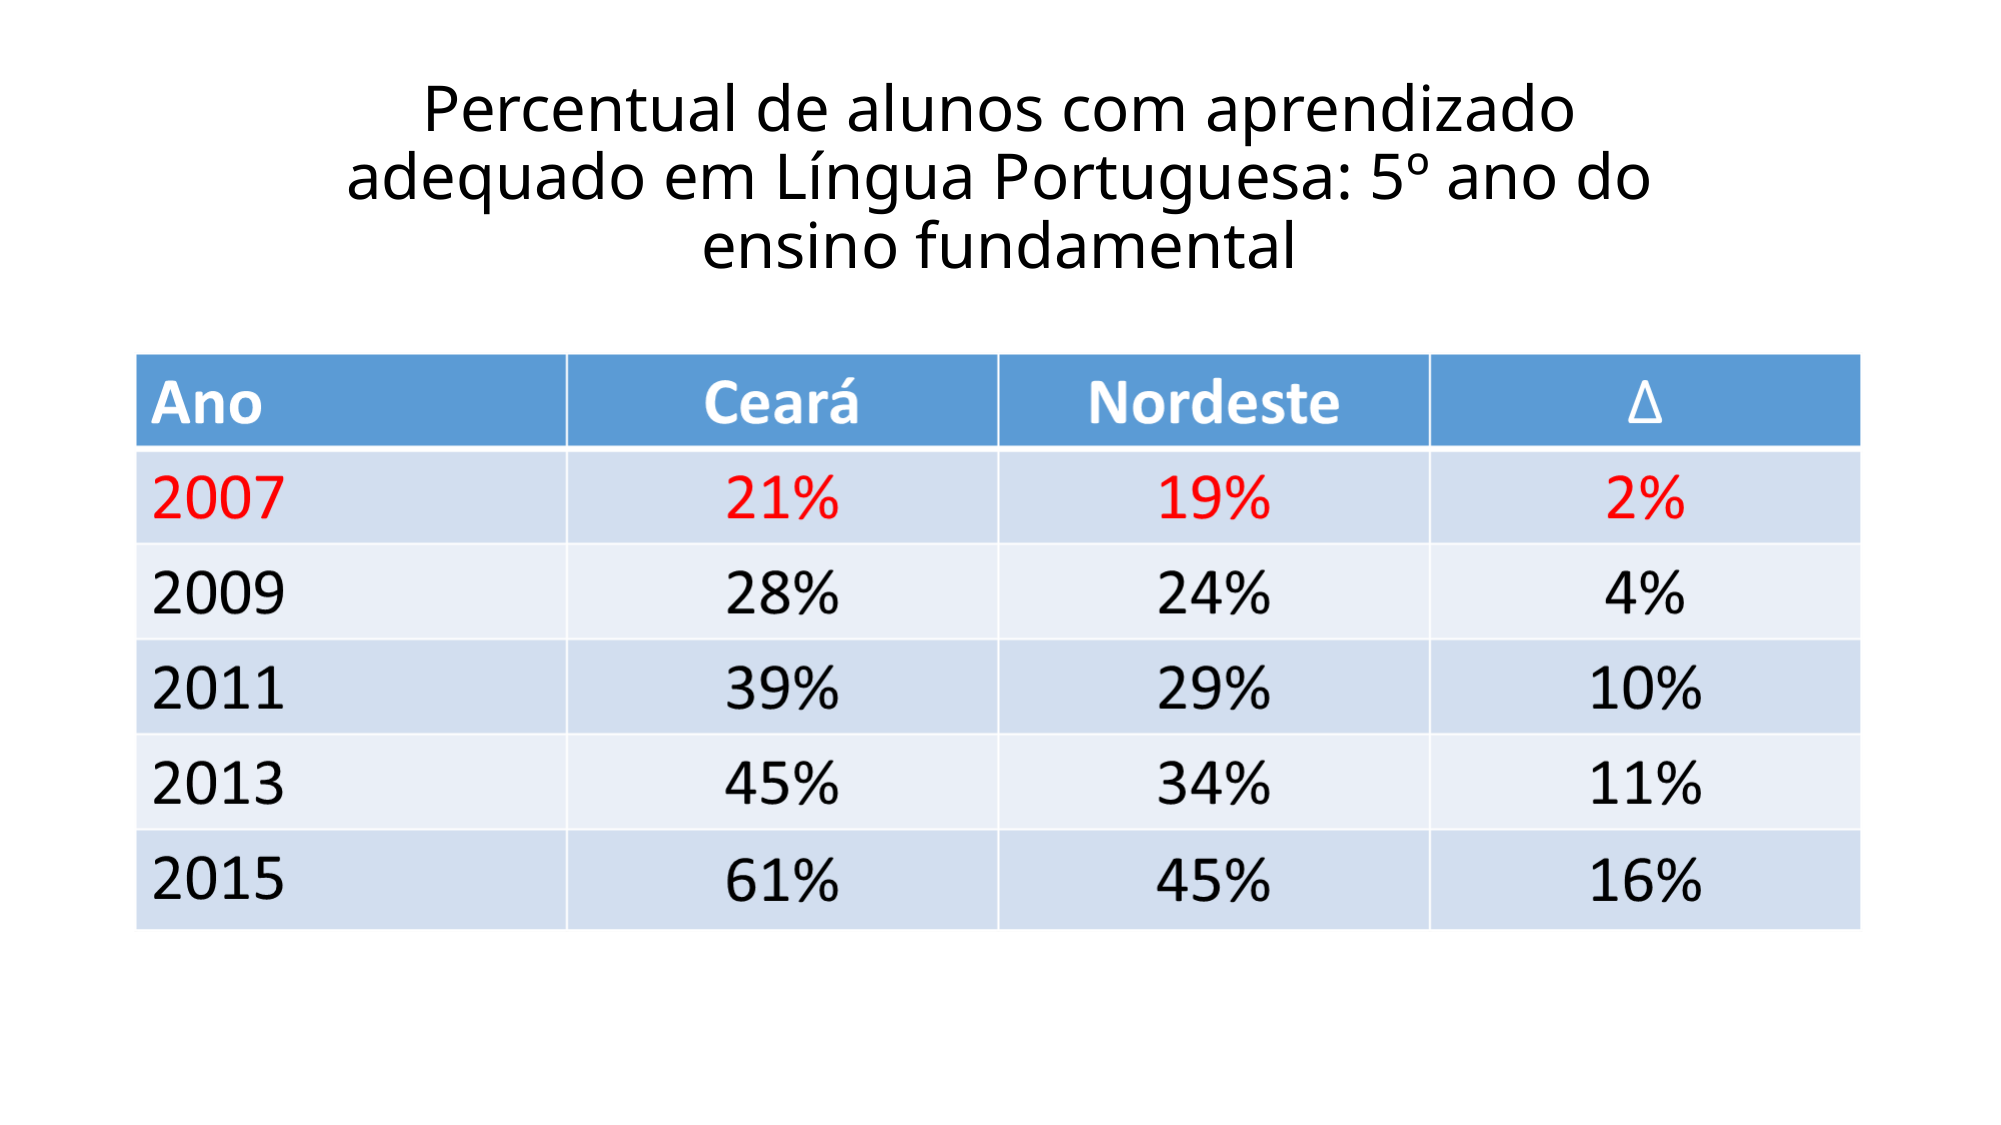

# Percentual de alunos com aprendizado adequado em Língua Portuguesa: 5º ano do ensino fundamental